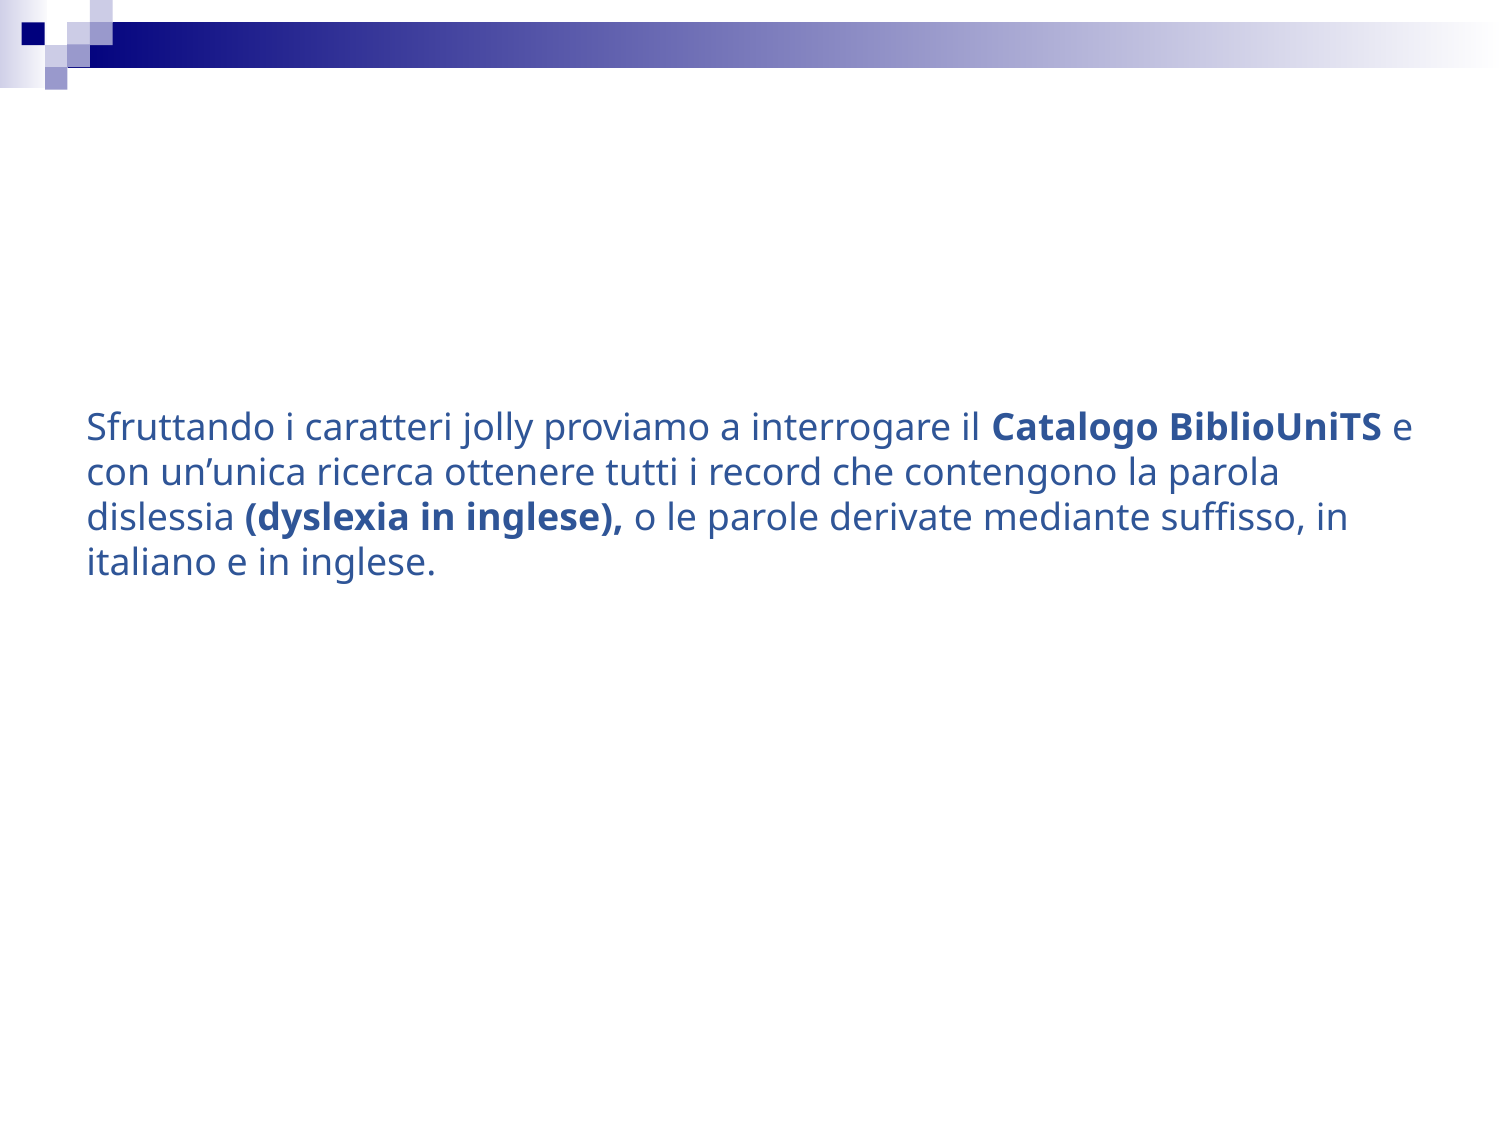

Sfruttando i caratteri jolly proviamo a interrogare il Catalogo BiblioUniTS e con un’unica ricerca ottenere tutti i record che contengono la parola dislessia (dyslexia in inglese), o le parole derivate mediante suffisso, in italiano e in inglese.